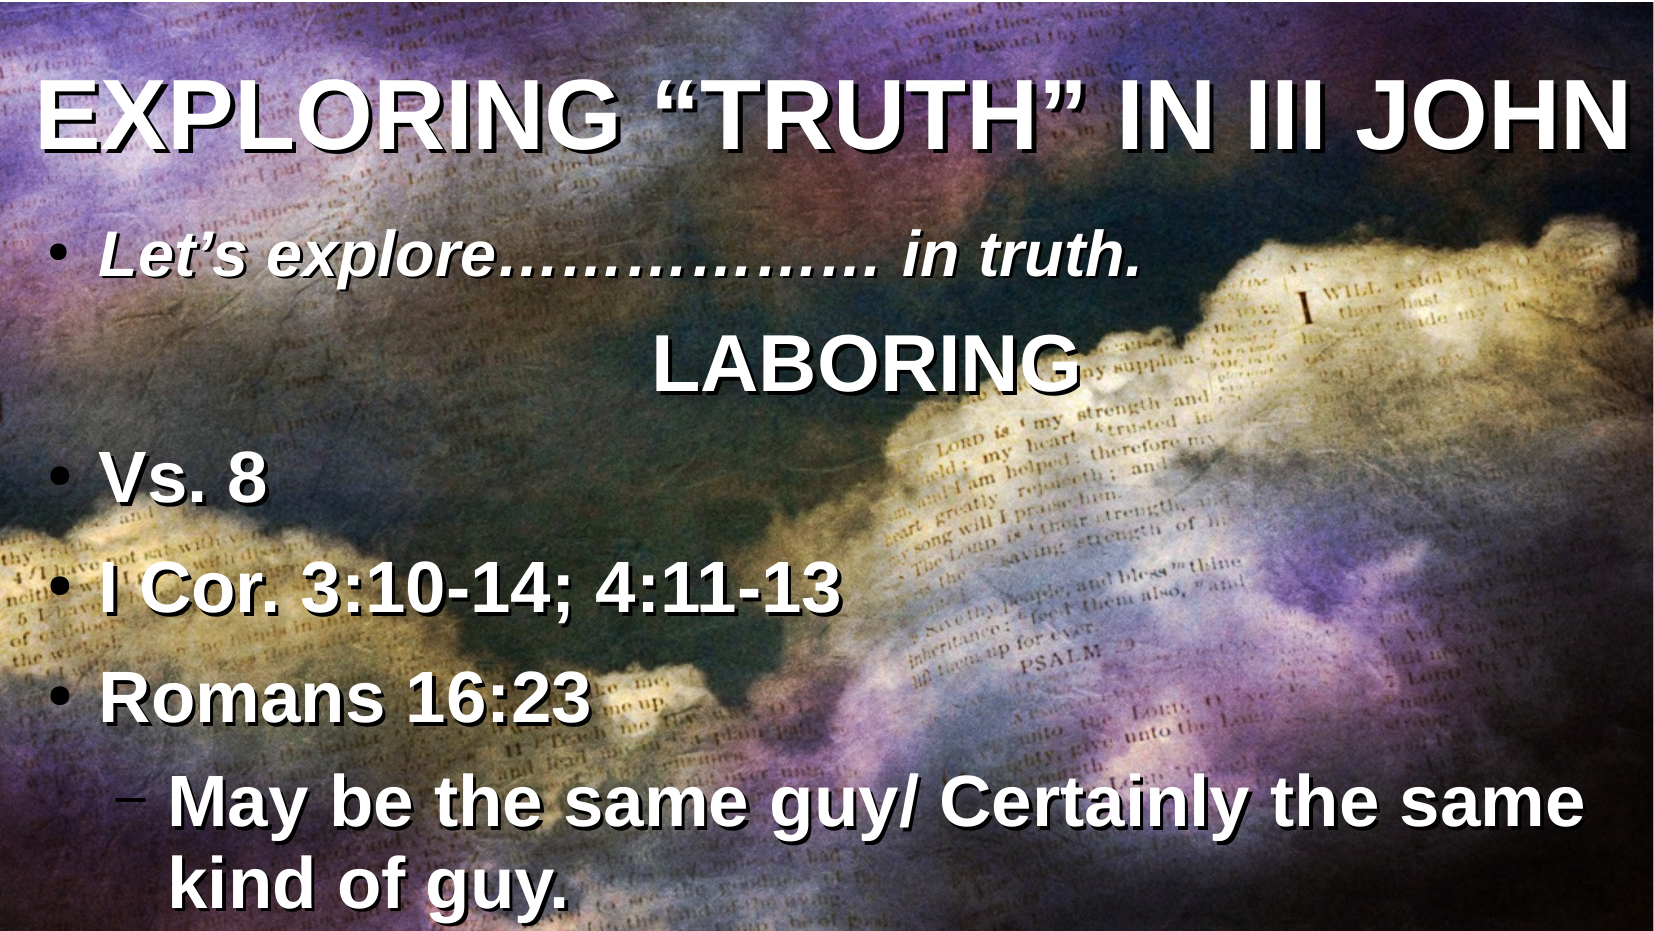

# EXPLORING “TRUTH” IN III JOHN
Let’s explore……………… in truth.
LABORING
Vs. 8
I Cor. 3:10-14; 4:11-13
Romans 16:23
May be the same guy/ Certainly the same kind of guy.